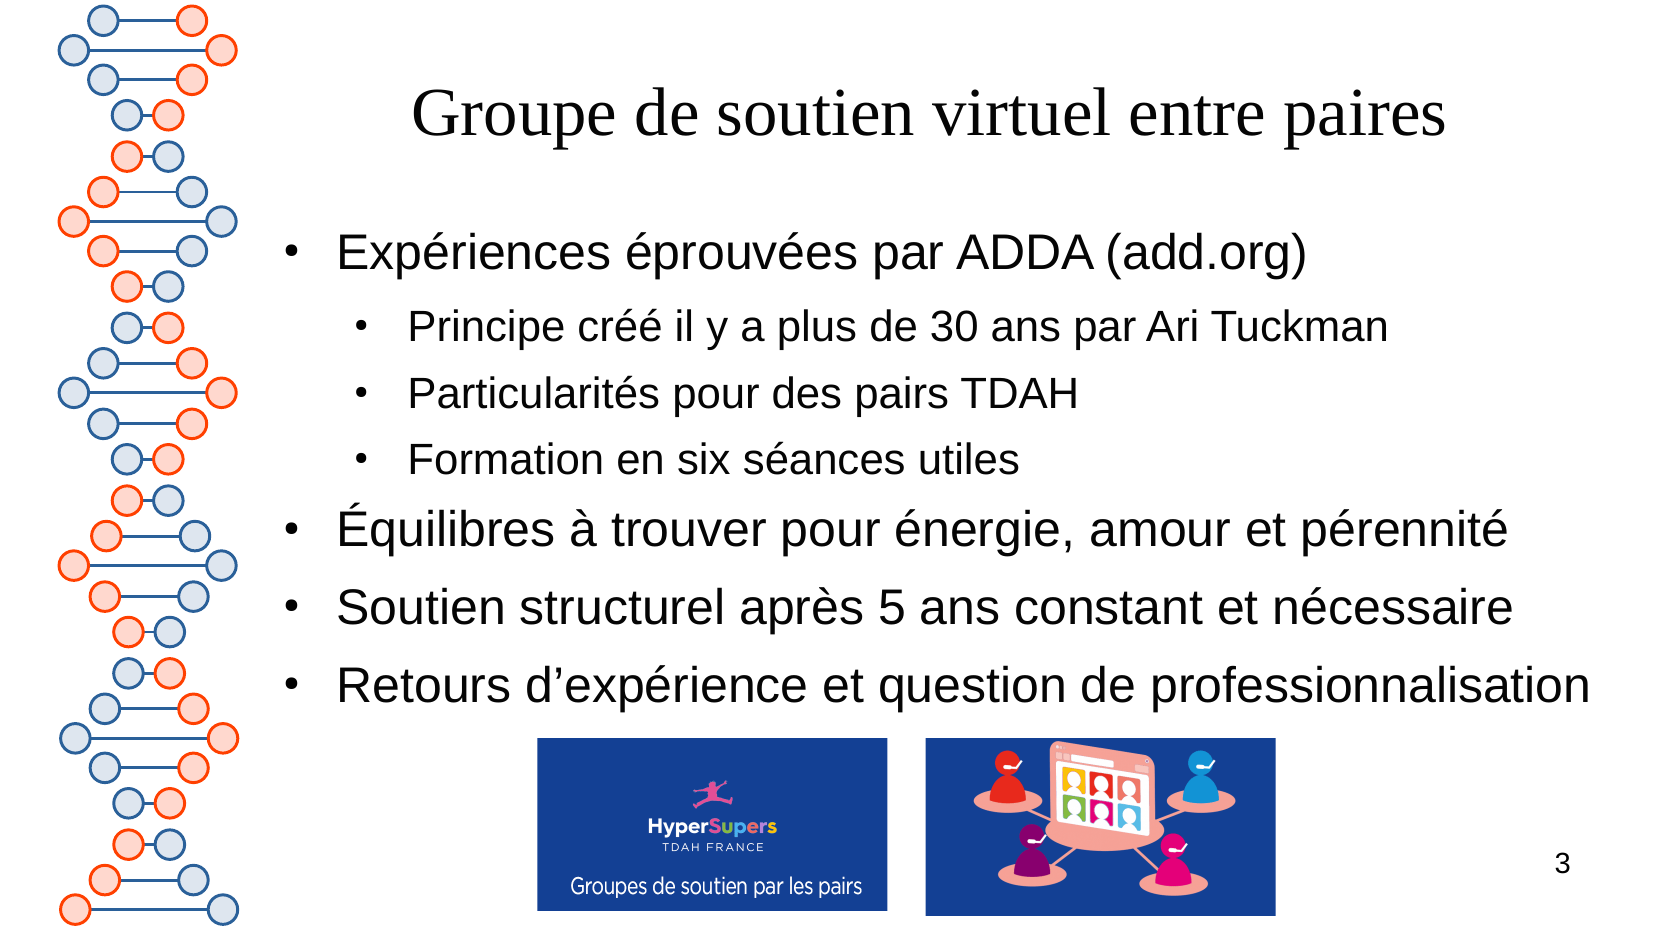

# Groupe de soutien virtuel entre paires
Expériences éprouvées par ADDA (add.org)
Principe créé il y a plus de 30 ans par Ari Tuckman
Particularités pour des pairs TDAH
Formation en six séances utiles
Équilibres à trouver pour énergie, amour et pérennité
Soutien structurel après 5 ans constant et nécessaire
Retours d’expérience et question de professionnalisation
3